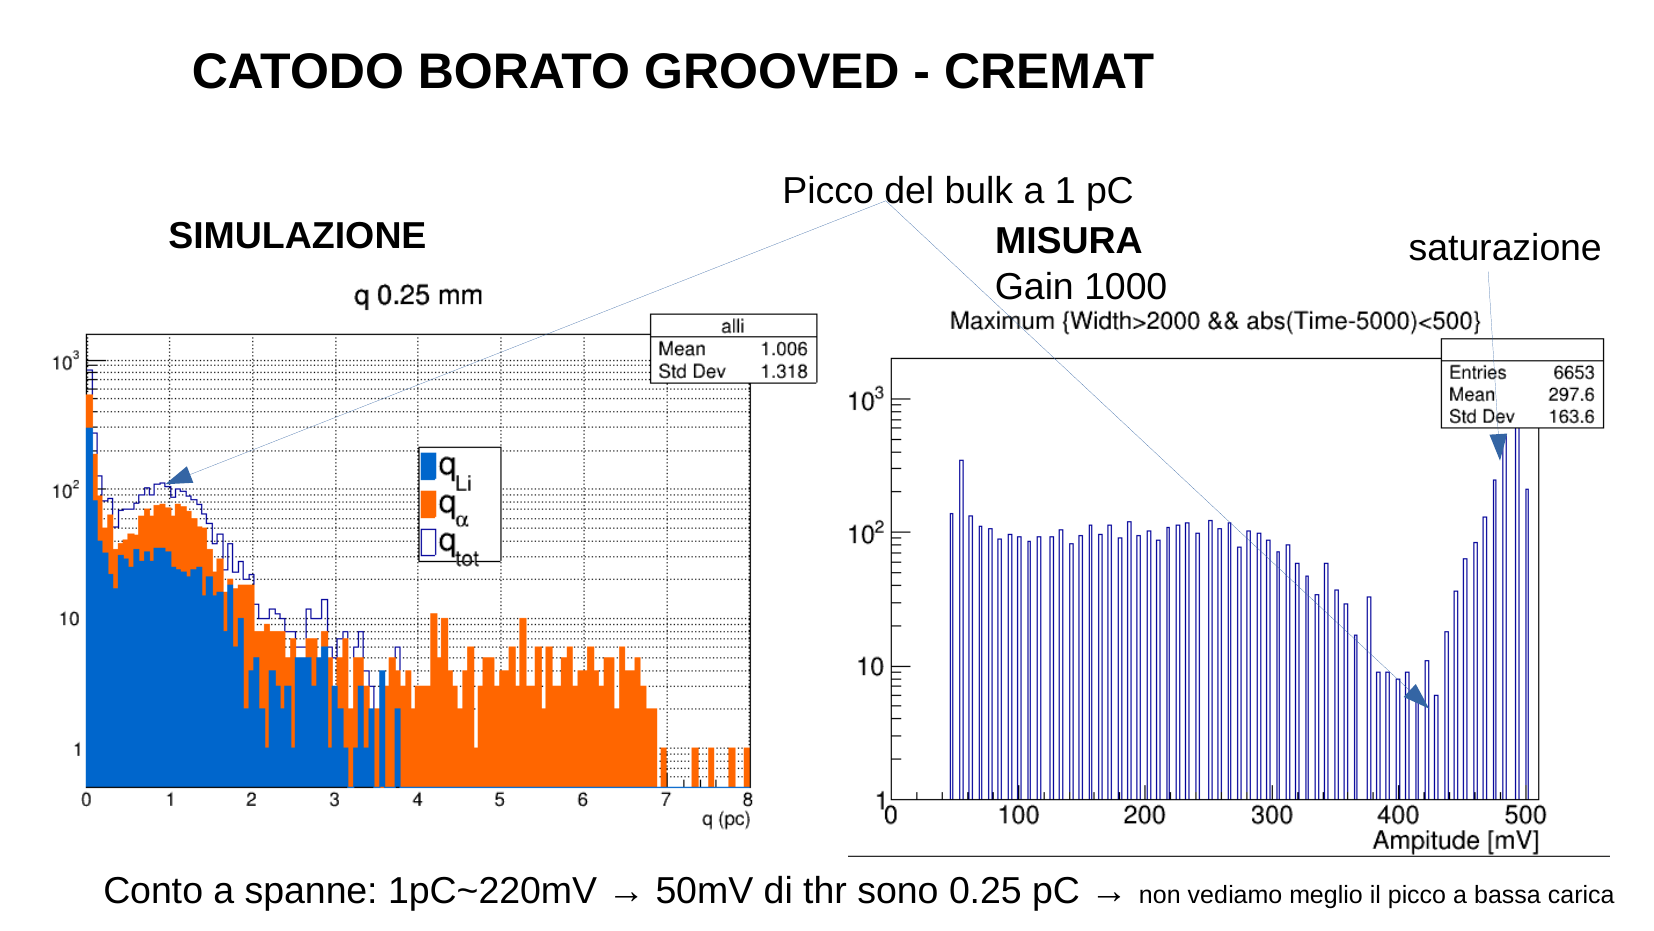

CATODO BORATO GROOVED - CREMAT
Picco del bulk a 1 pC
SIMULAZIONE
MISURA
saturazione
Gain 1000
Conto a spanne: 1pC~220mV → 50mV di thr sono 0.25 pC → non vediamo meglio il picco a bassa carica